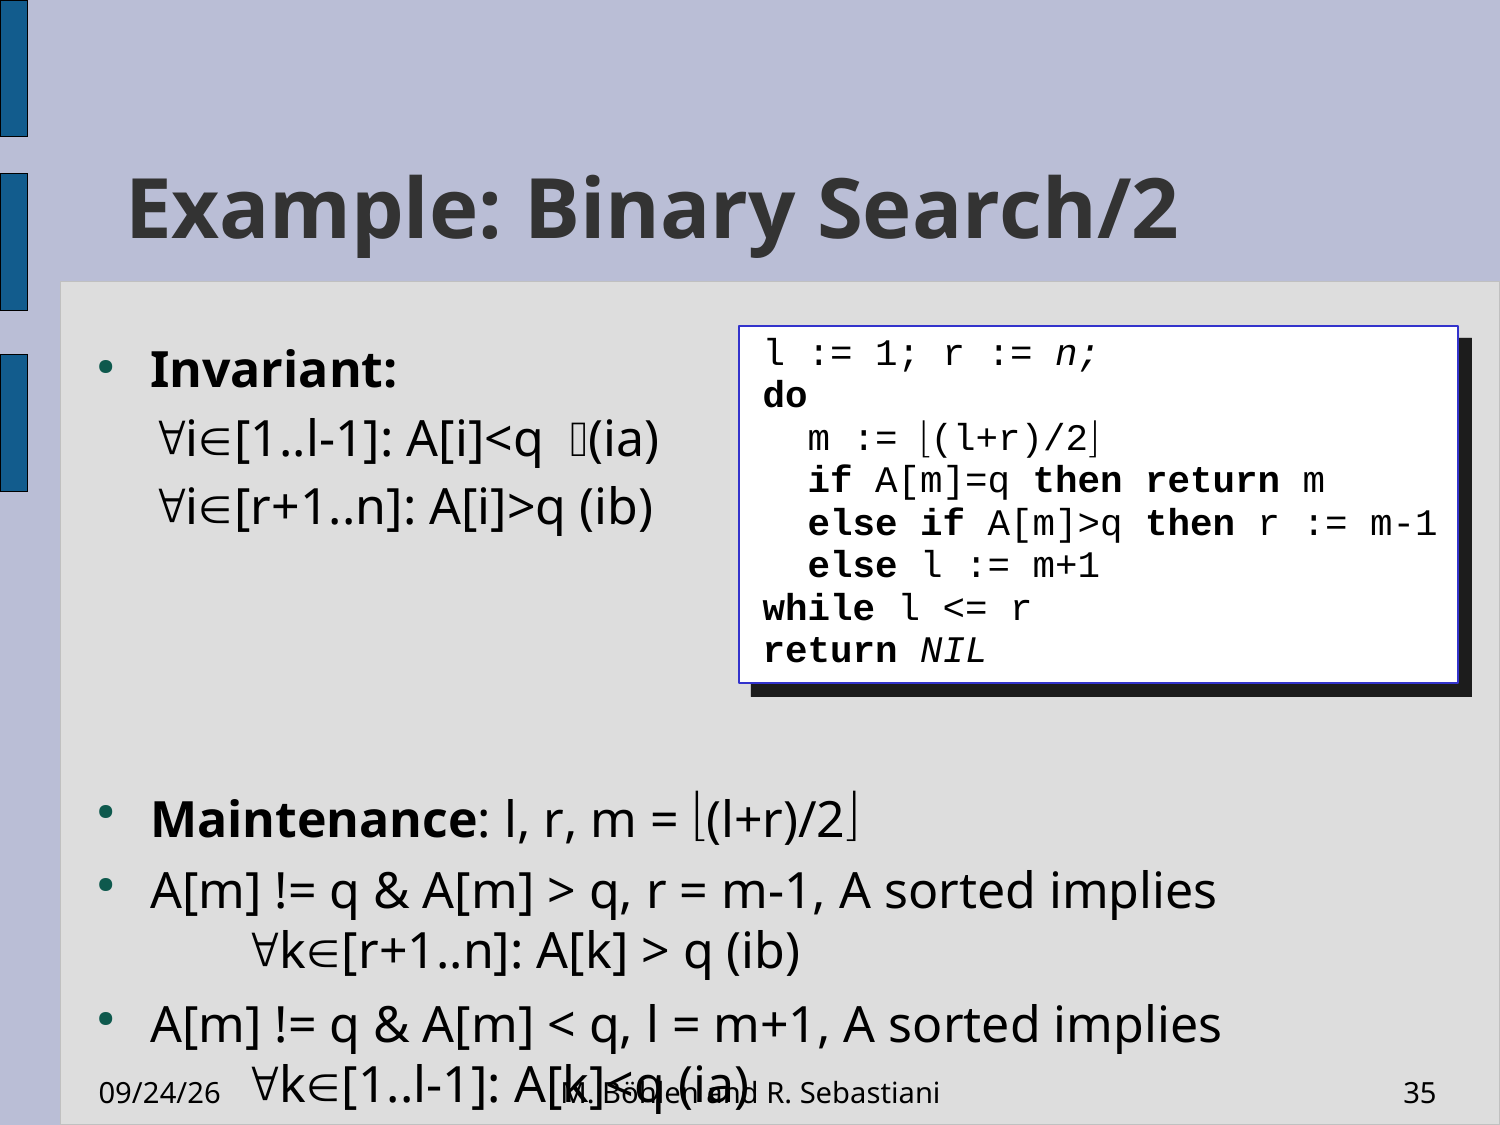

# Example: Binary Search/2
l := 1; r := n;
do
 m := ⌊(l+r)/2⌋
 if A[m]=q then return m
 else if A[m]>q then r := m-1
 else l := m+1
while l <= r
return NIL
Invariant:
i[1..l-1]: A[i]<q (ia)
i[r+1..n]: A[i]>q (ib)
Maintenance: l, r, m = (l+r)/2
A[m] != q & A[m] > q, r = m-1, A sorted implies
	k[r+1..n]: A[k] > q (ib)
A[m] != q & A[m] < q, l = m+1, A sorted implies
	k[1..l-1]: A[k]<q (ia)
M. Böhlen and R. Sebastiani
35